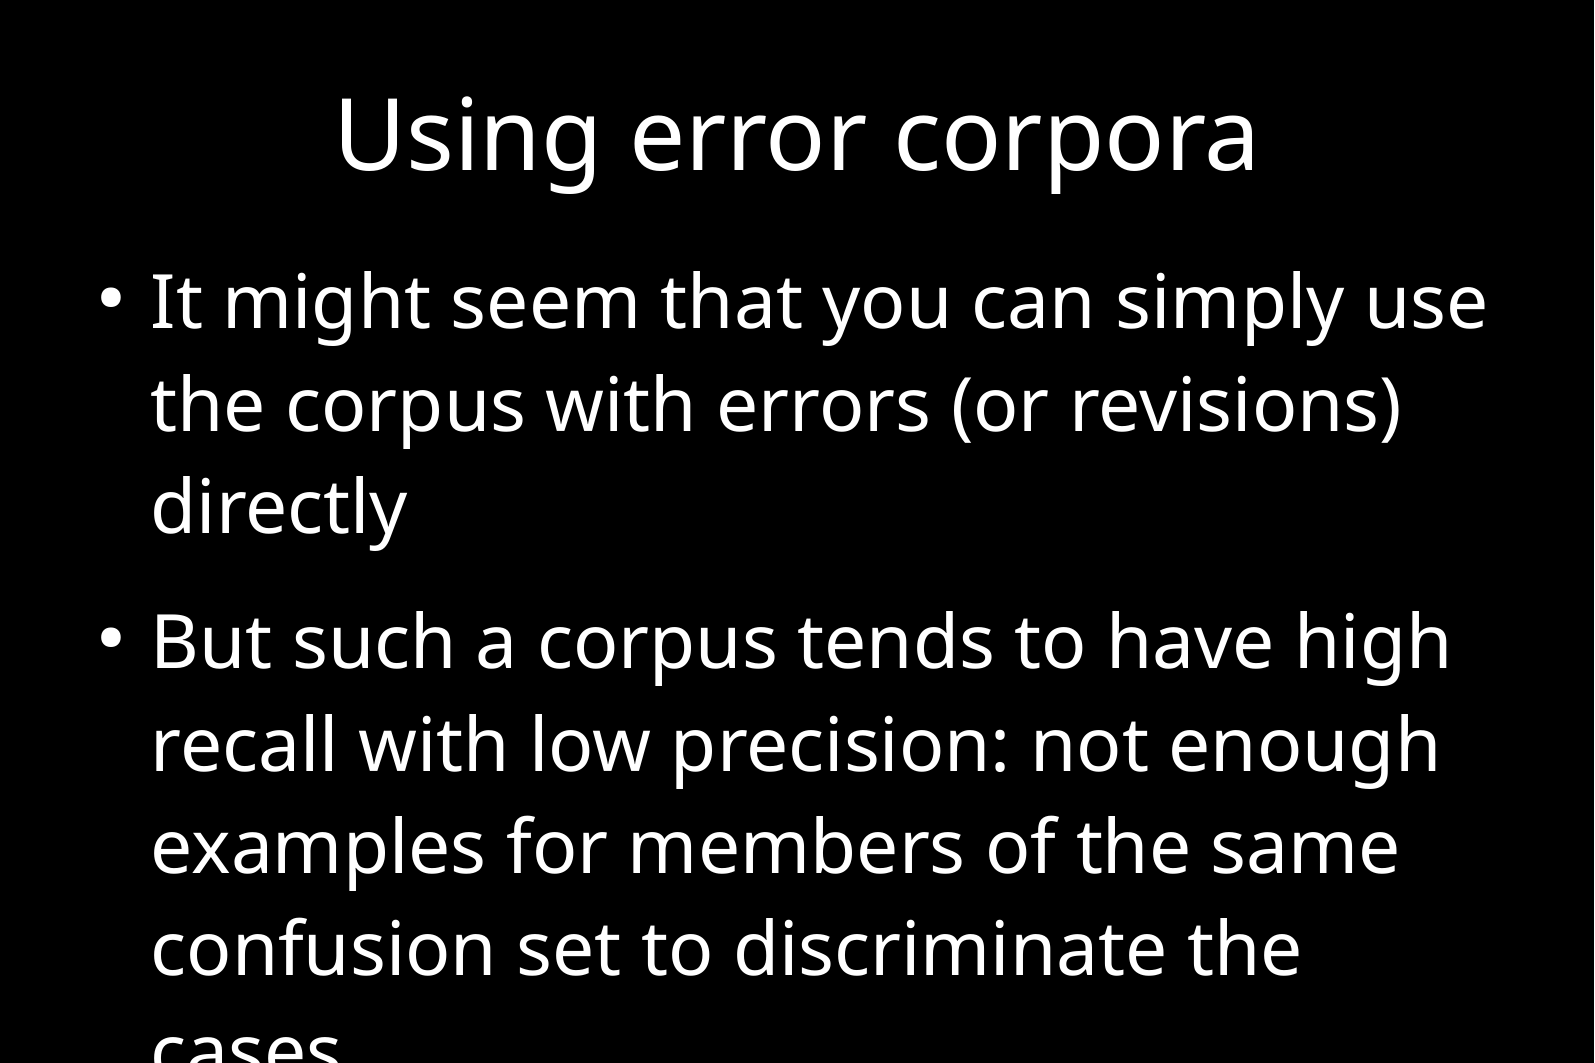

# Using error corpora
It might seem that you can simply use the corpus with errors (or revisions) directly
But such a corpus tends to have high recall with low precision: not enough examples for members of the same confusion set to discriminate the cases